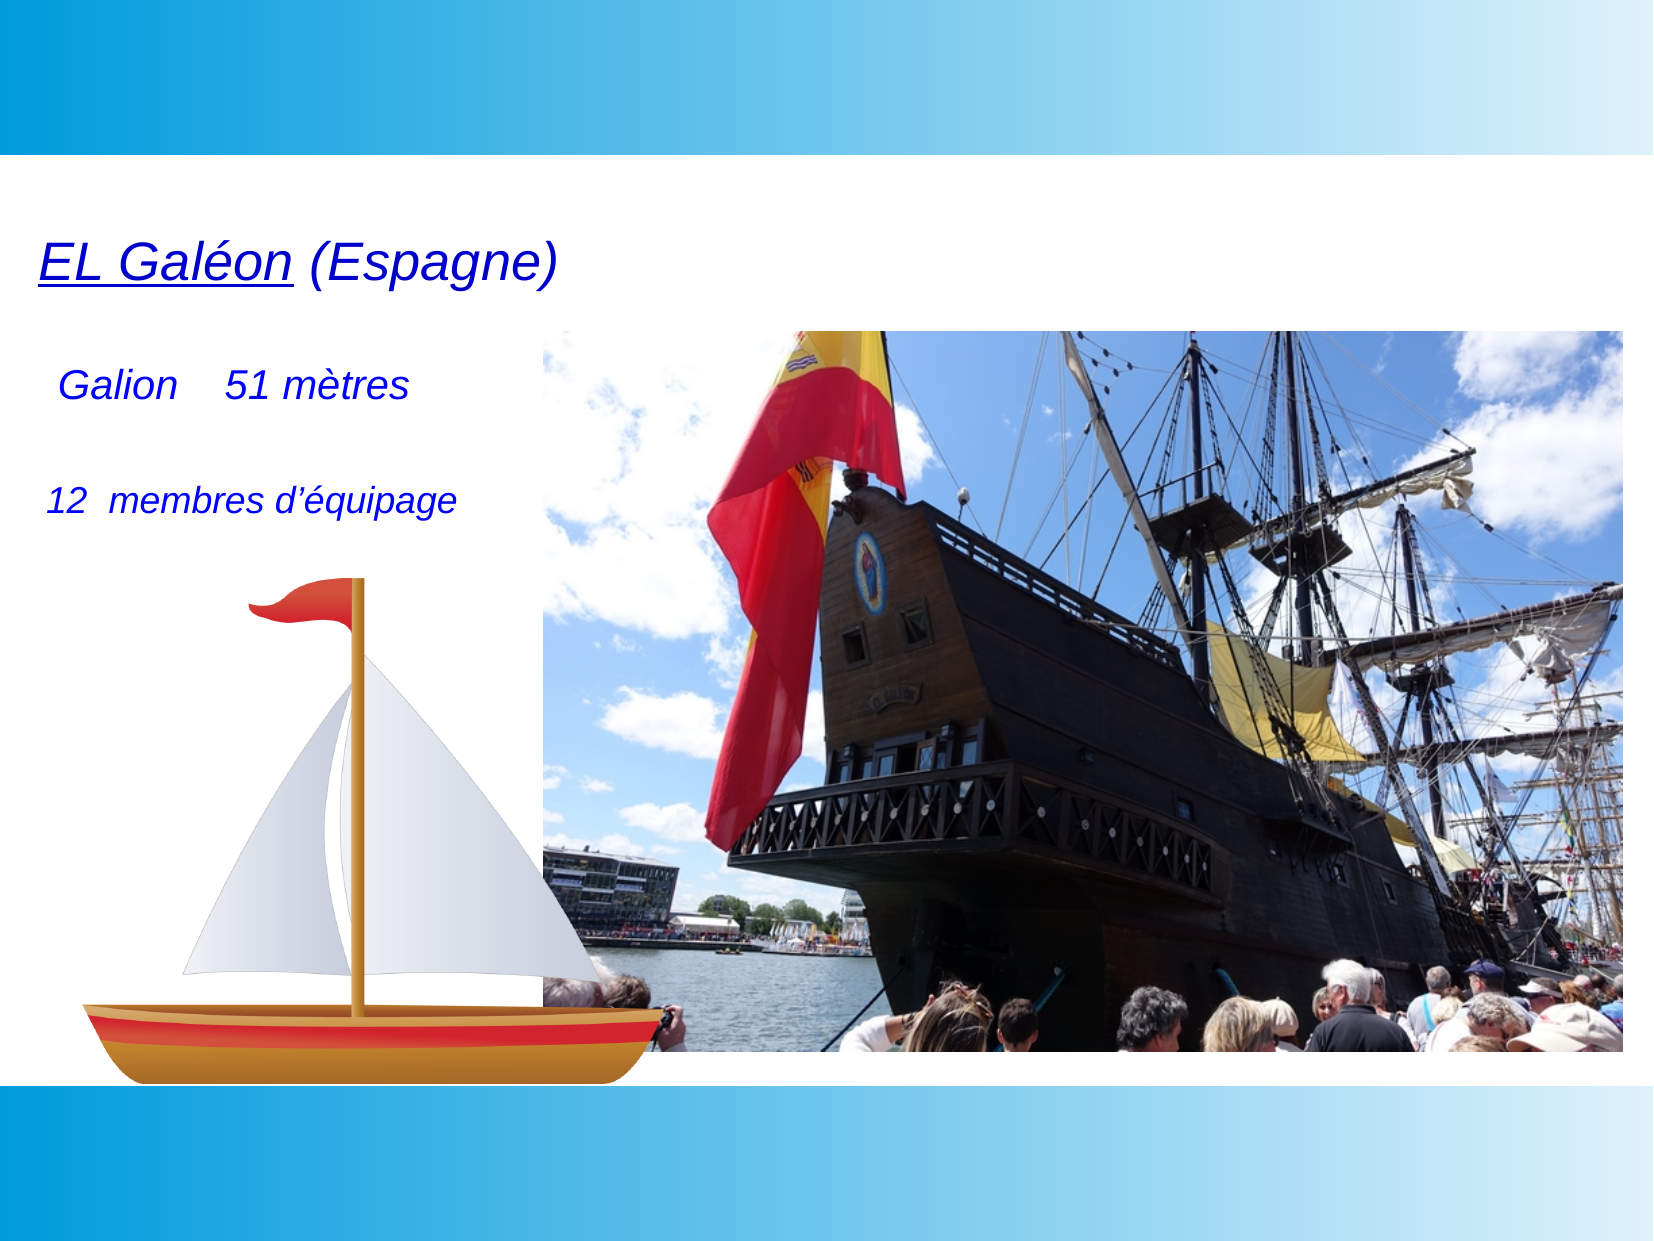

#
EL Galéon (Espagne)
Galion 51 mètres
12 membres d’équipage